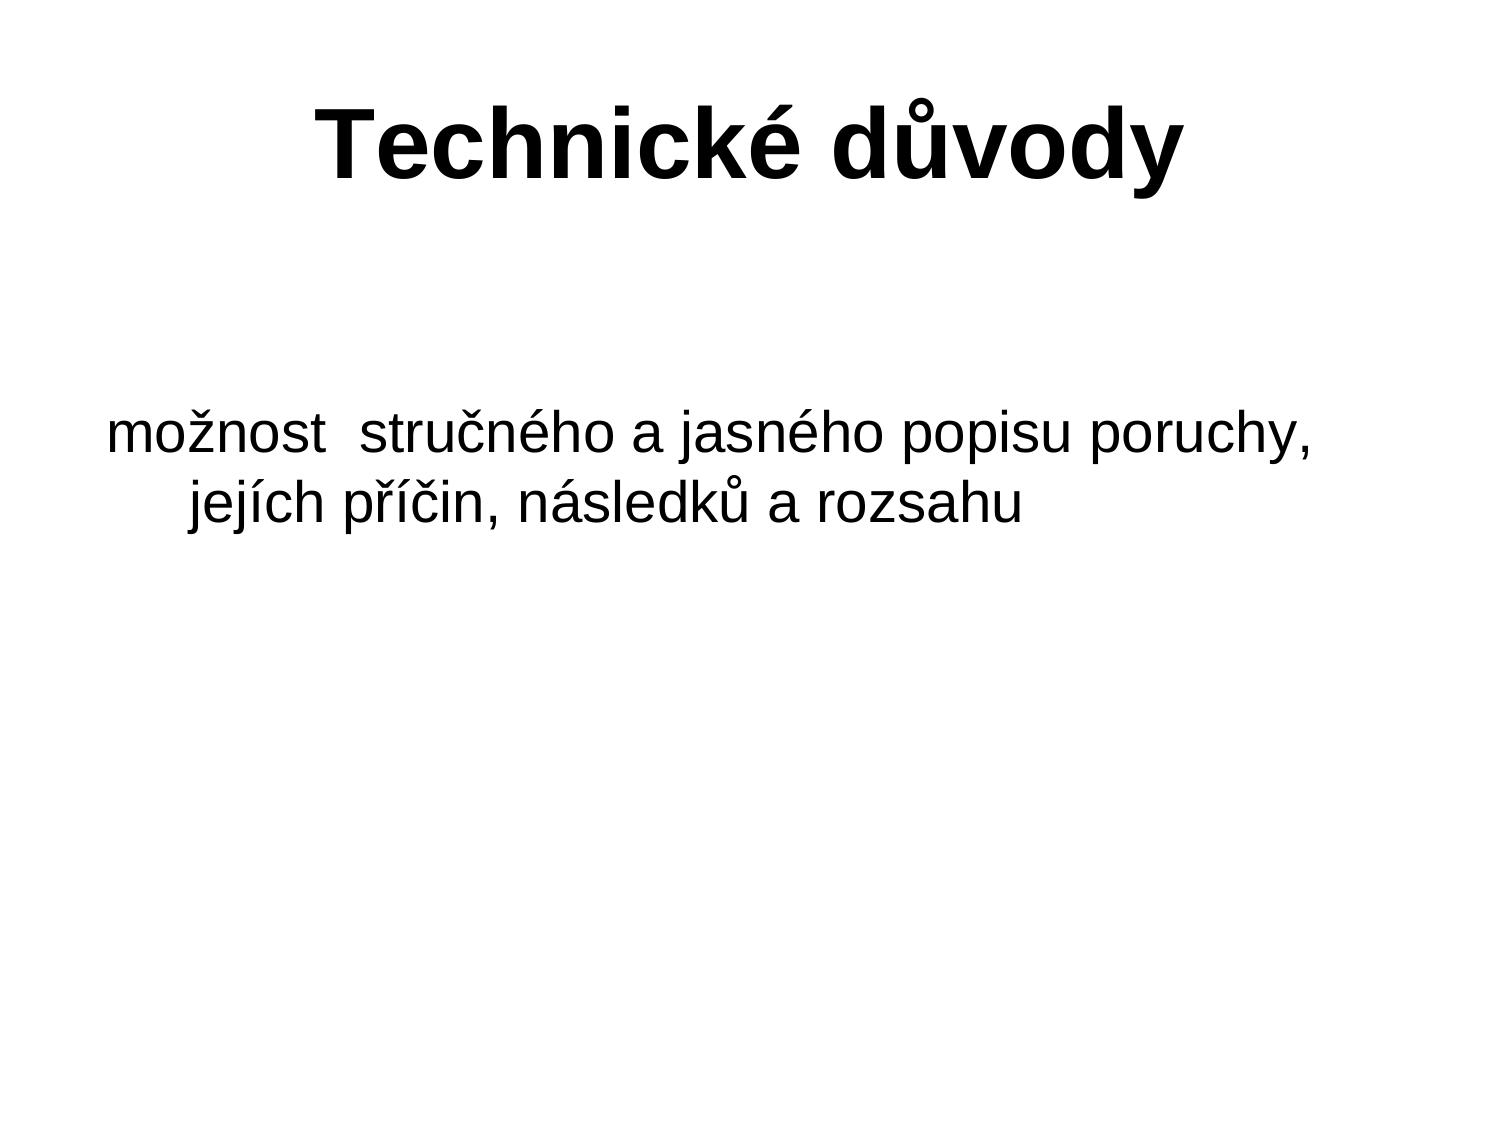

# Technické důvody
 možnost stručného a jasného popisu poruchy, jejích příčin, následků a rozsahu